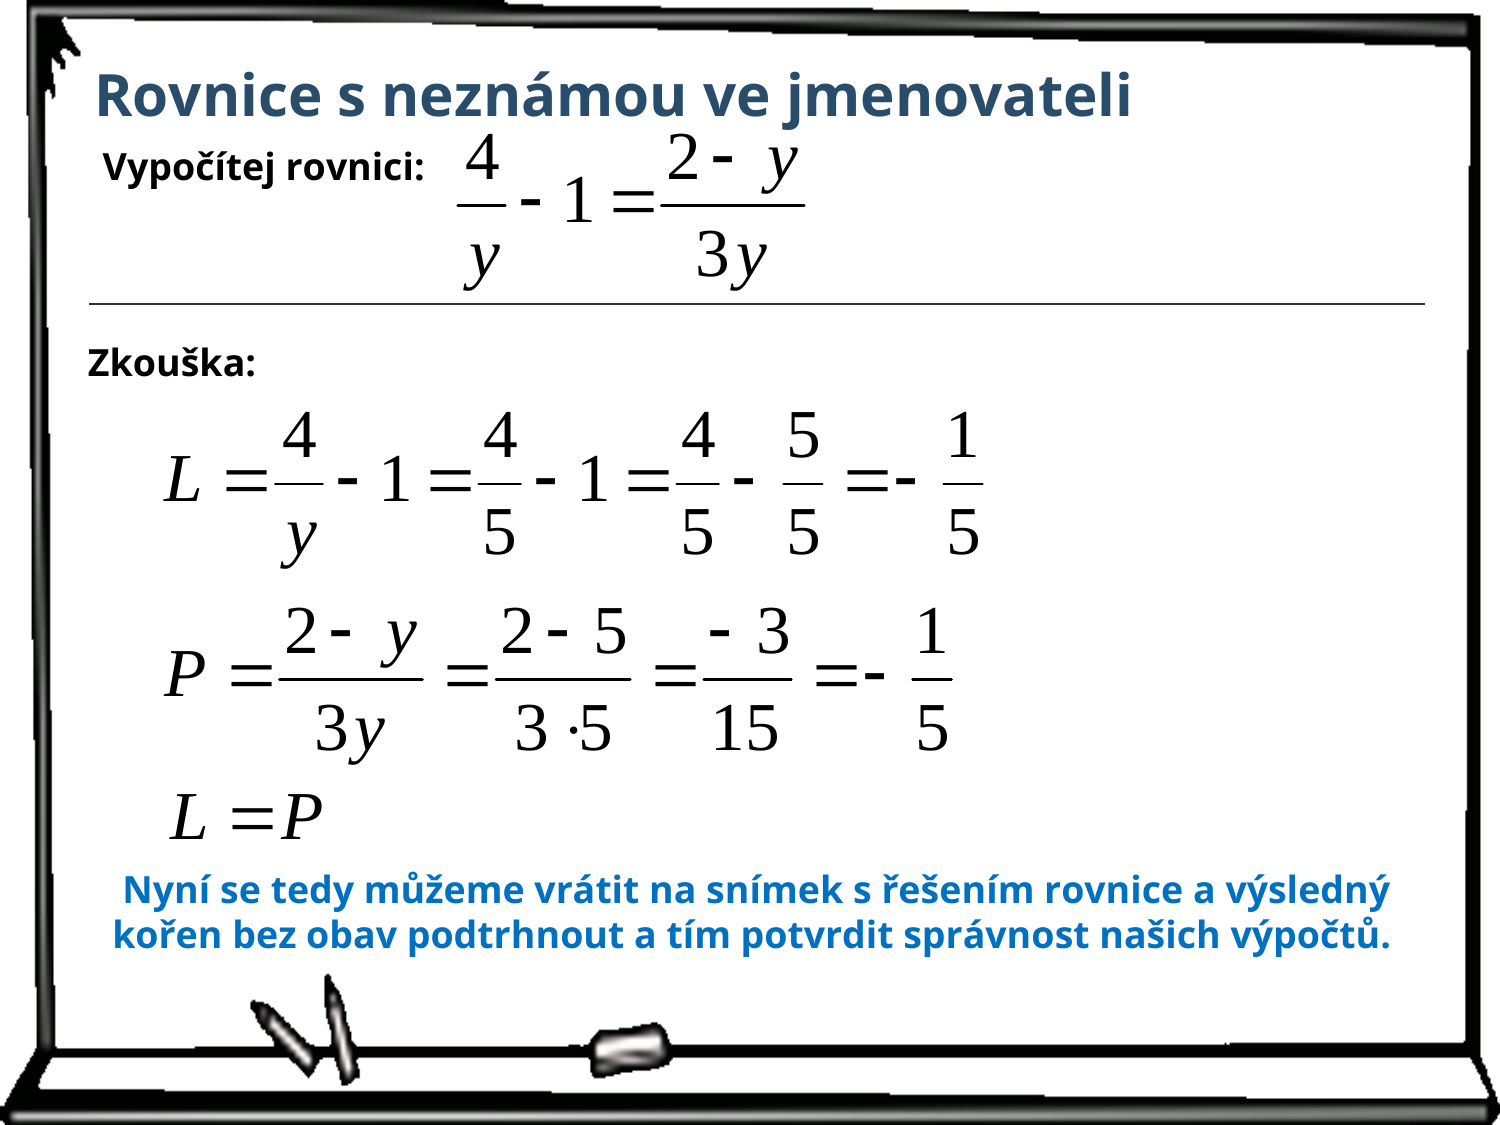

Rovnice s neznámou ve jmenovateli
Vypočítej rovnici:
Zkouška:
Nyní se tedy můžeme vrátit na snímek s řešením rovnice a výsledný kořen bez obav podtrhnout a tím potvrdit správnost našich výpočtů.